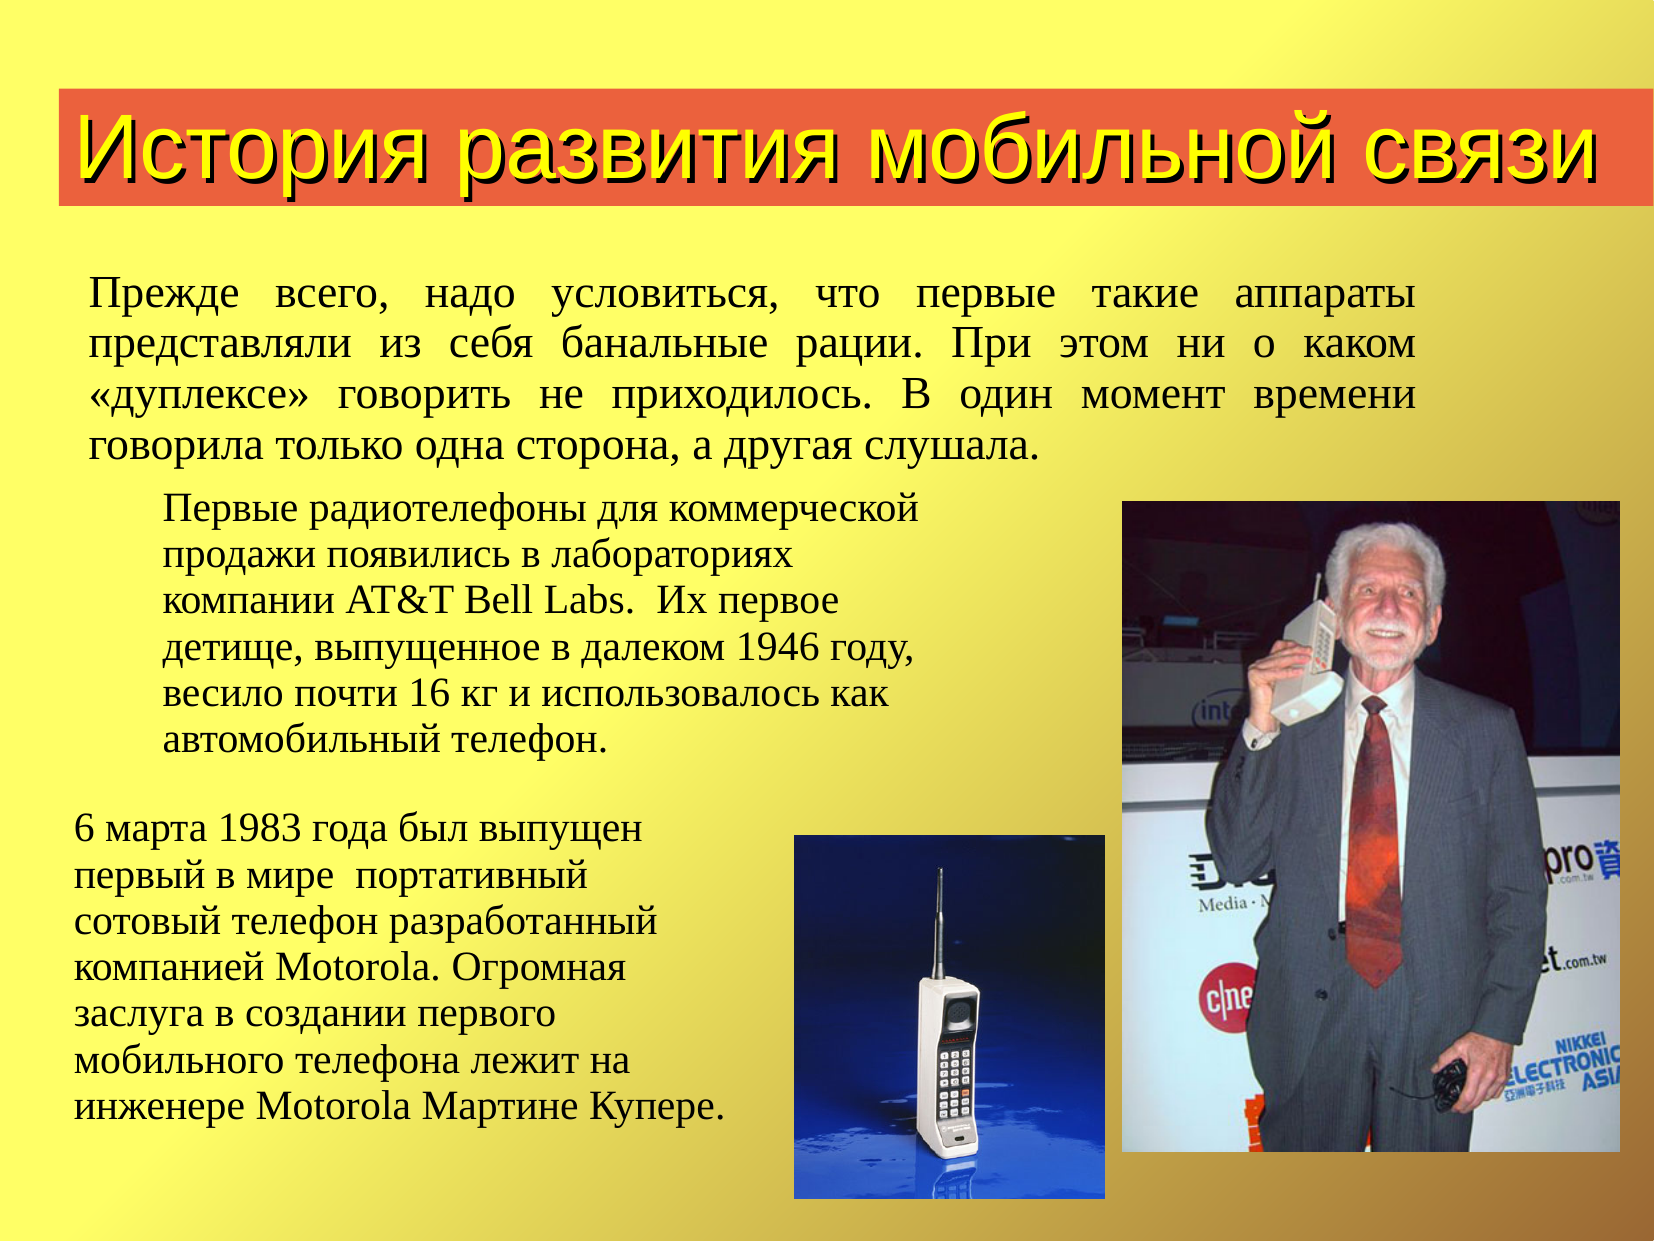

История развития мобильной связи
# Прежде всего, надо условиться, что первые такие аппараты представляли из себя банальные рации. При этом ни о каком «дуплексе» говорить не приходилось. В один момент времени говорила только одна сторона, а другая слушала.
Первые радиотелефоны для коммерческой продажи появились в лабораториях компании AT&T Bell Labs. Их первое детище, выпущенное в далеком 1946 году, весило почти 16 кг и использовалось как автомобильный телефон.
6 марта 1983 года был выпущен первый в мире портативный сотовый телефон разработанный компанией Motorola. Огромная заслуга в создании первого мобильного телефона лежит на инженере Motorola Мартине Купере.